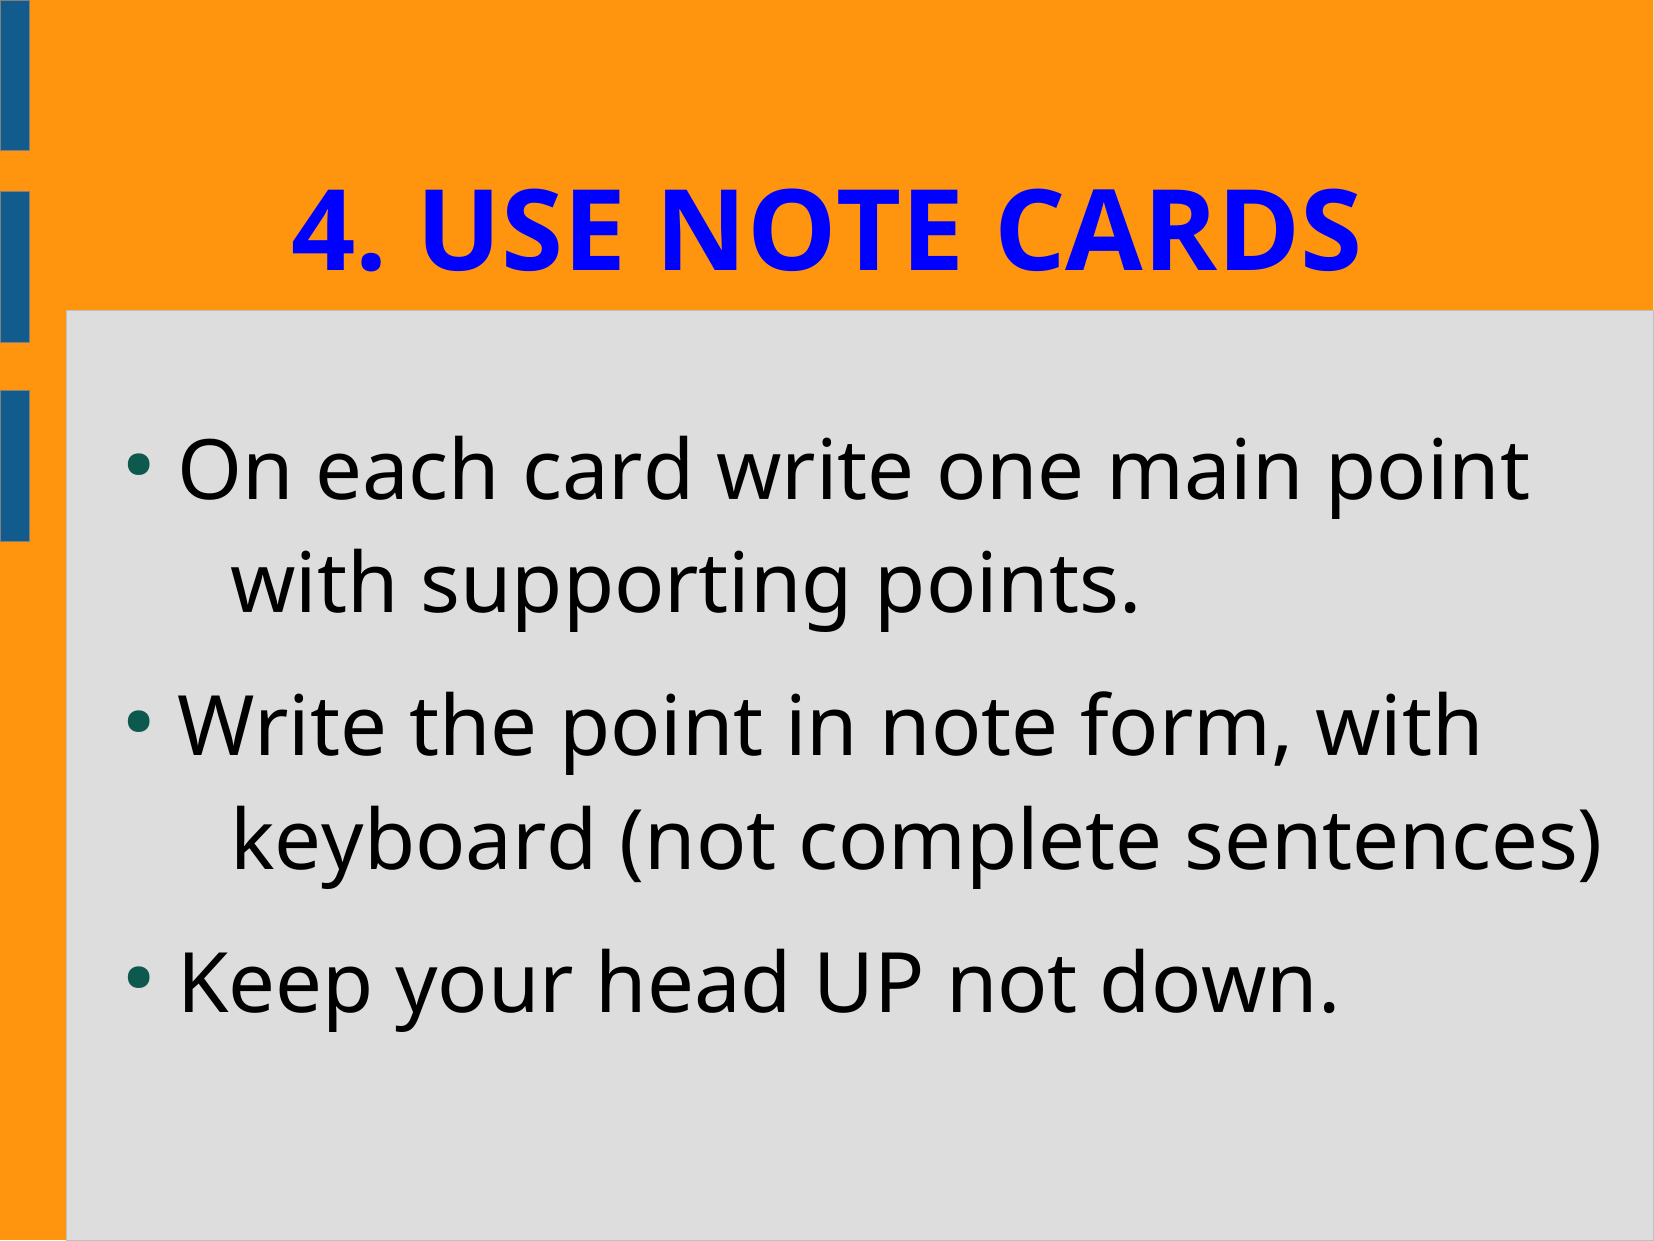

# 4. USE NOTE CARDS
On each card write one main point with supporting points.
Write the point in note form, with keyboard (not complete sentences)
Keep your head UP not down.